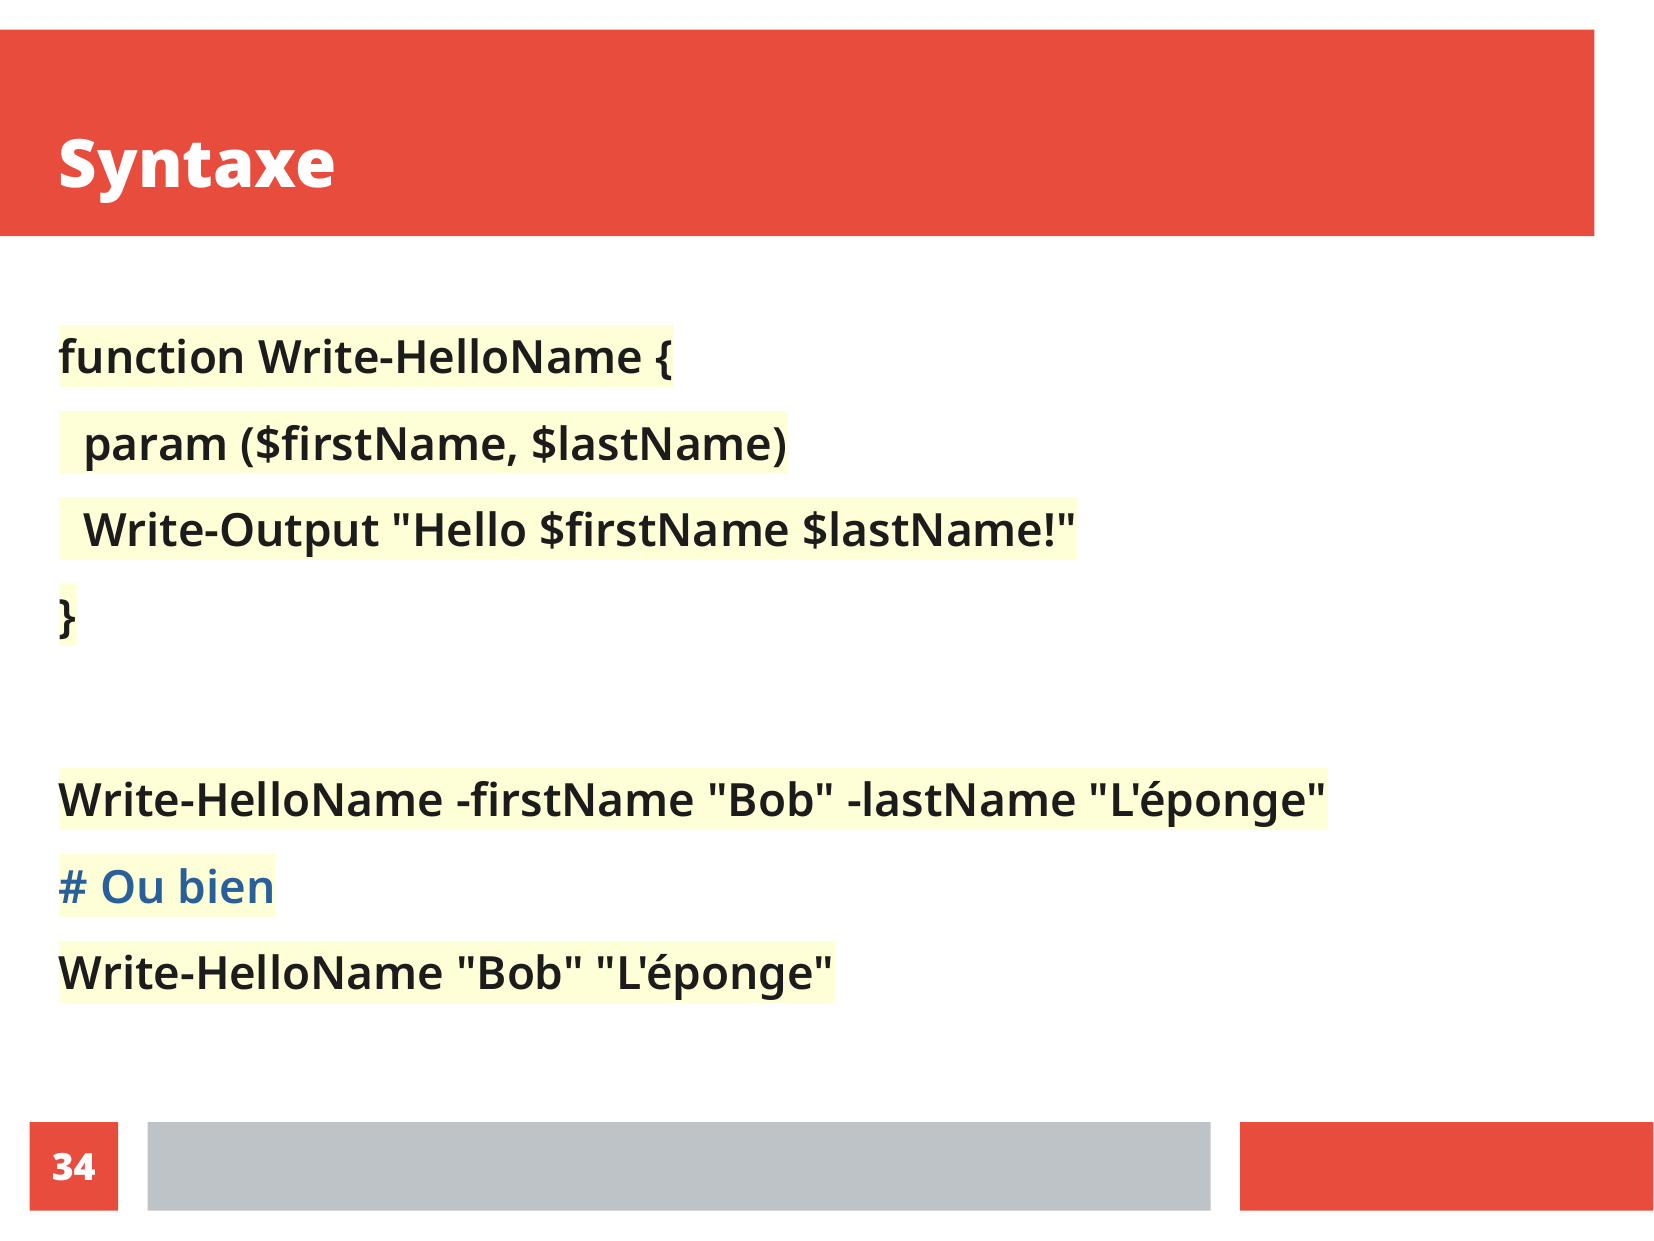

# Syntaxe
function Write-HelloName {
 param ($firstName, $lastName)
 Write-Output "Hello $firstName $lastName!"
}
Write-HelloName -firstName "Bob" -lastName "L'éponge"
# Ou bien
Write-HelloName "Bob" "L'éponge"
34